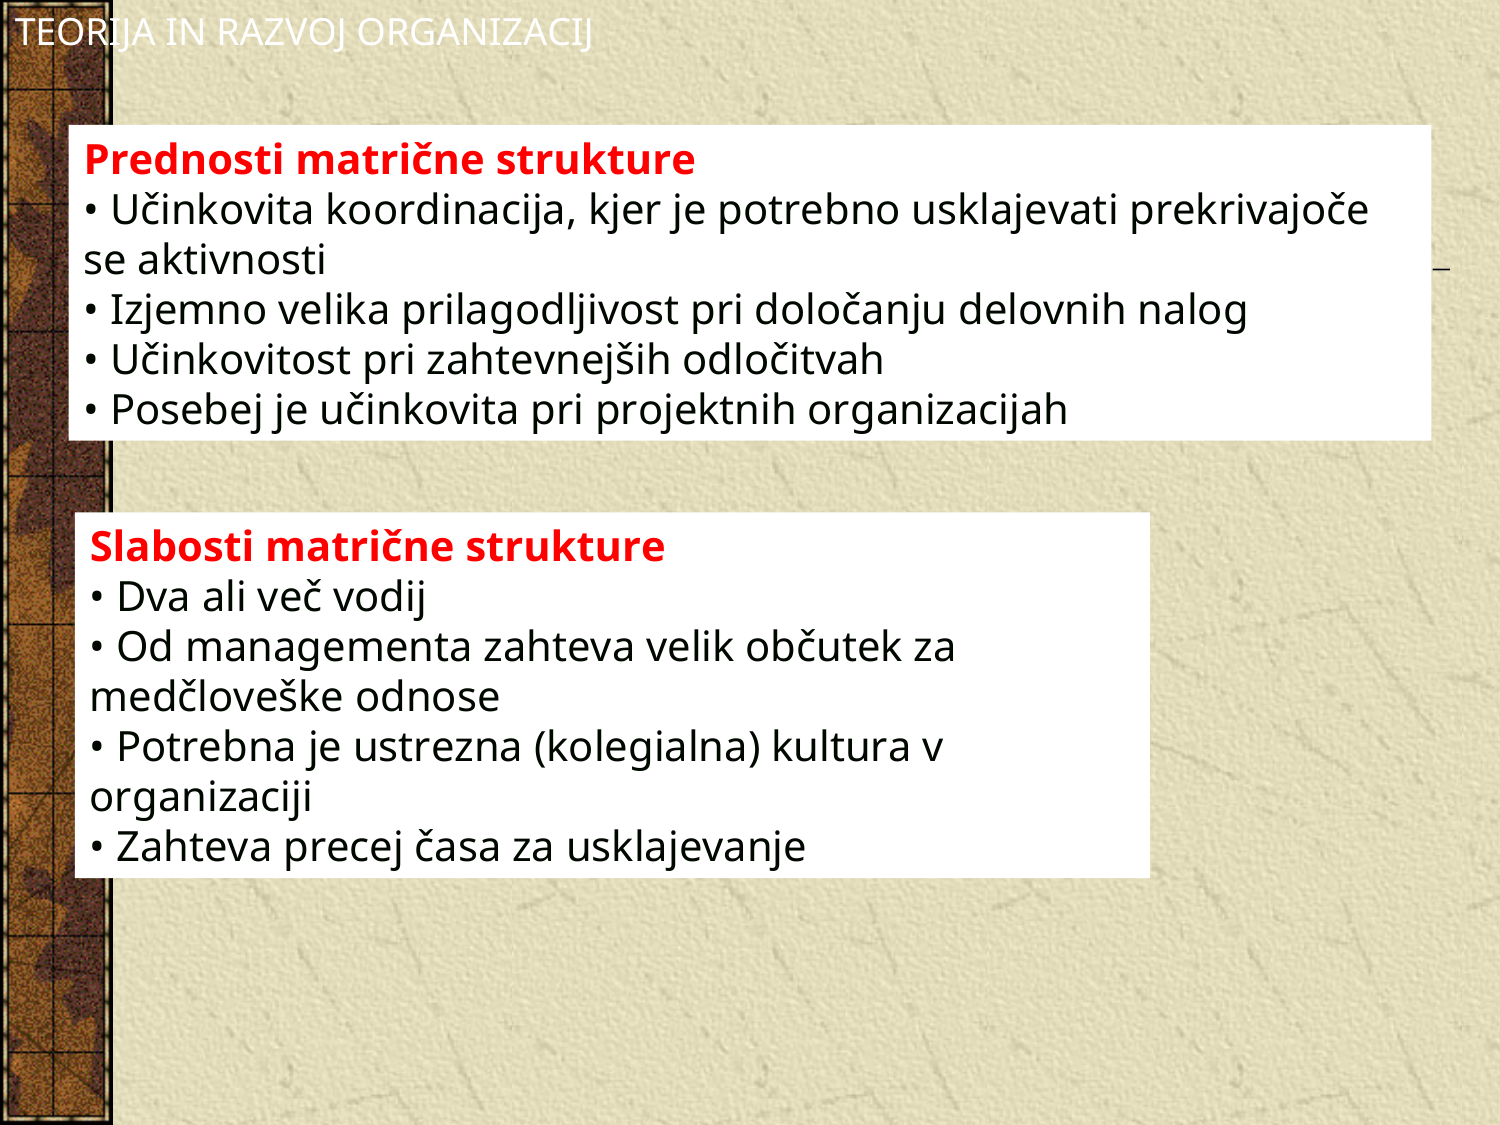

TEORIJA IN RAZVOJ ORGANIZACIJ
Prednosti matrične strukture
• Učinkovita koordinacija, kjer je potrebno usklajevati prekrivajoče se aktivnosti
• Izjemno velika prilagodljivost pri določanju delovnih nalog
• Učinkovitost pri zahtevnejših odločitvah
• Posebej je učinkovita pri projektnih organizacijah
Slabosti matrične strukture
• Dva ali več vodij
• Od managementa zahteva velik občutek za medčloveške odnose
• Potrebna je ustrezna (kolegialna) kultura v organizaciji
• Zahteva precej časa za usklajevanje